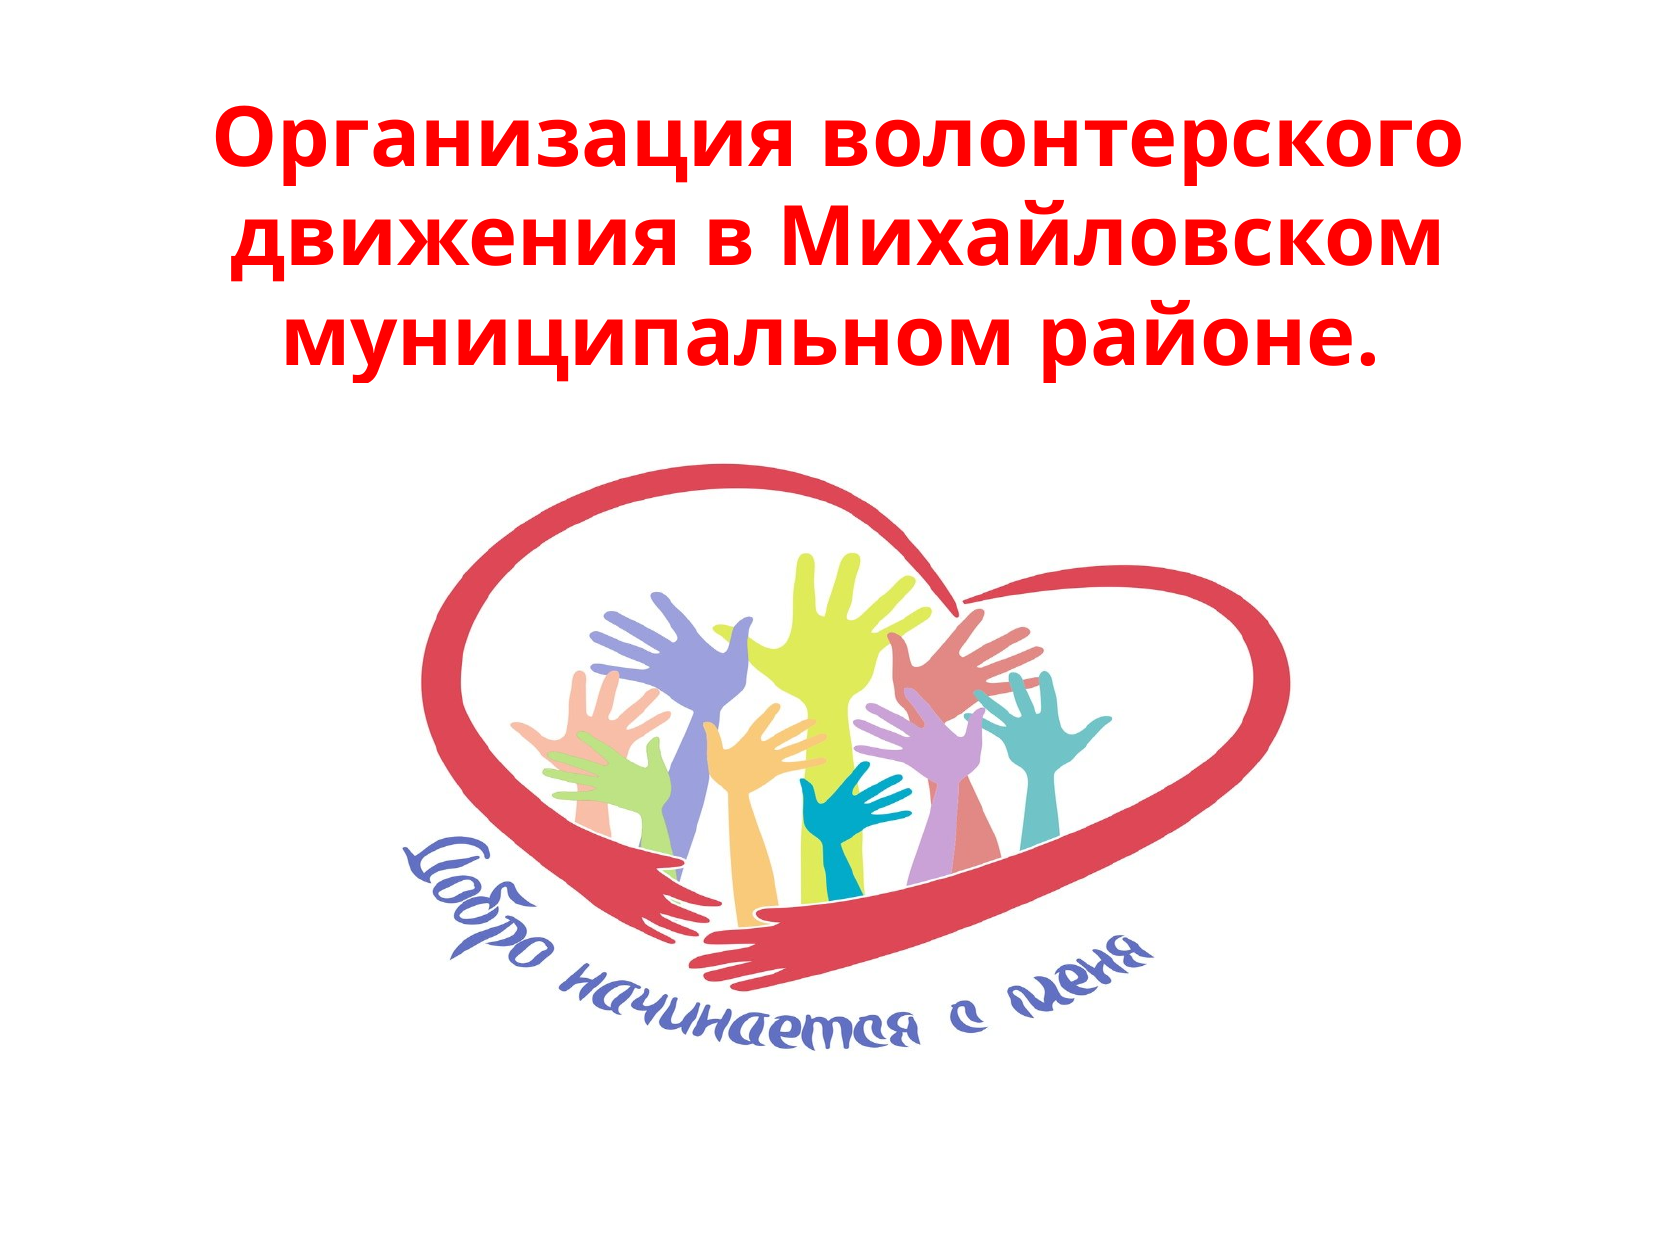

# Организация волонтерского движения в Михайловском муниципальном районе.